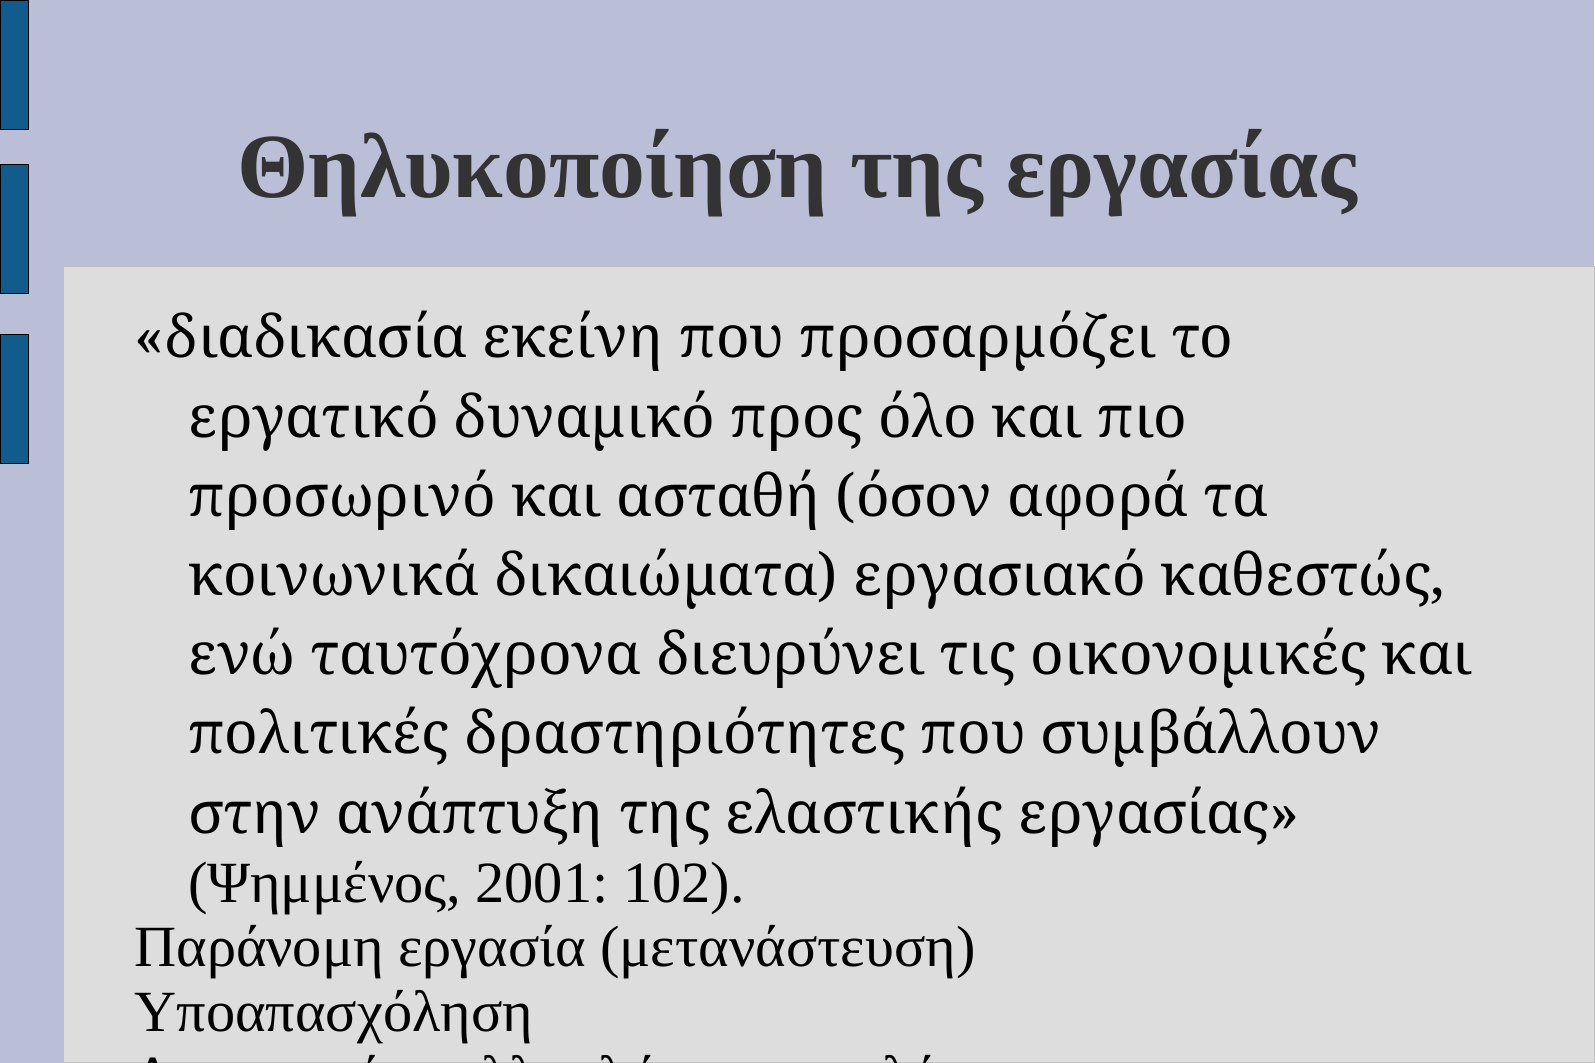

# Θηλυκοποίηση της εργασίας
«διαδικασία εκείνη που προσαρμόζει το εργατικό δυναμικό προς όλο και πιο προσωρινό και ασταθή (όσον αφορά τα κοινωνικά δικαιώματα) εργασιακό καθεστώς, ενώ ταυτόχρονα διευρύνει τις οικονομικές και πολιτικές δραστηριότητες που συμβάλλουν στην ανάπτυξη της ελαστικής εργασίας» (Ψημμένος, 2001: 102).
Παράνομη εργασία (μετανάστευση)
Υποαπασχόληση
Δημιουργία πολλαπλών απασχολήσεων
Πρόσληψεις χωρίς κοινωνικά δικαιώματα